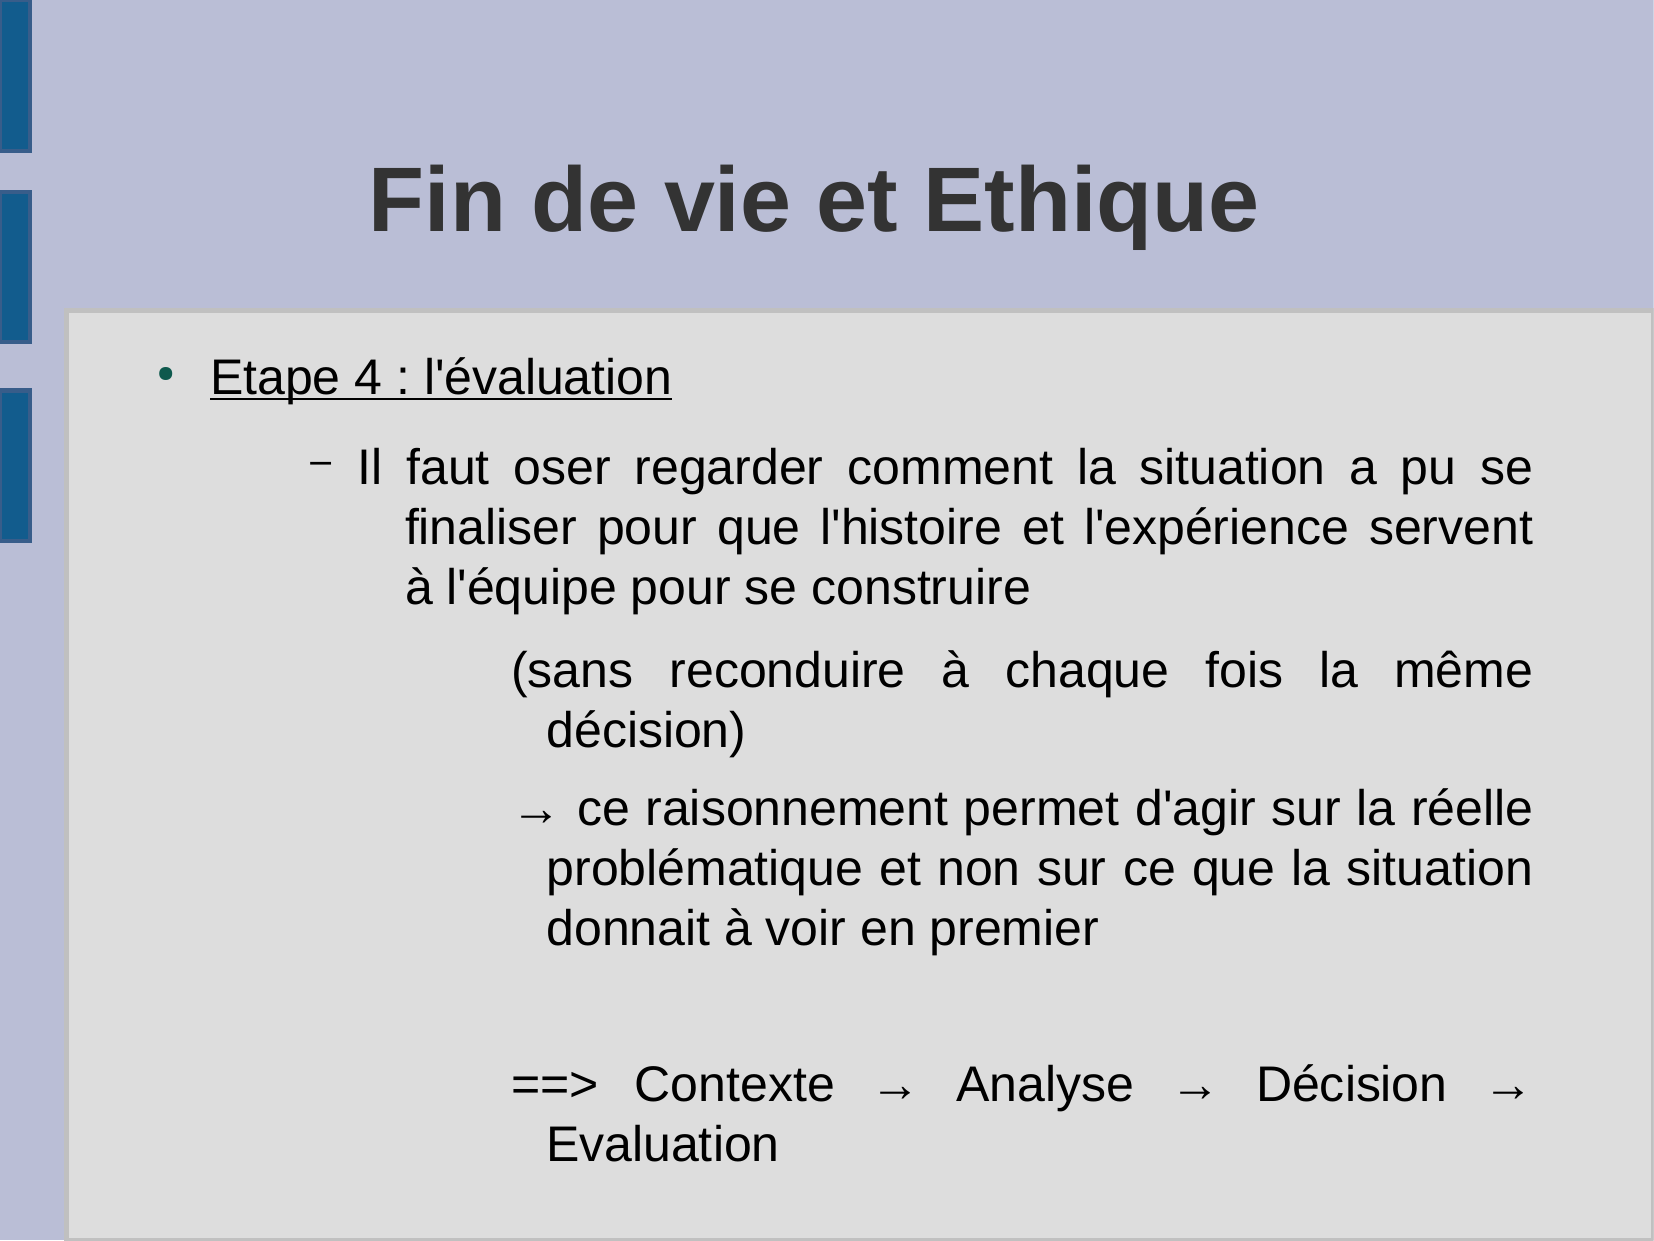

# Fin de vie et Ethique
Etape 4 : l'évaluation
Il faut oser regarder comment la situation a pu se finaliser pour que l'histoire et l'expérience servent à l'équipe pour se construire
(sans reconduire à chaque fois la même décision)
→ ce raisonnement permet d'agir sur la réelle problématique et non sur ce que la situation donnait à voir en premier
==> Contexte → Analyse → Décision → Evaluation